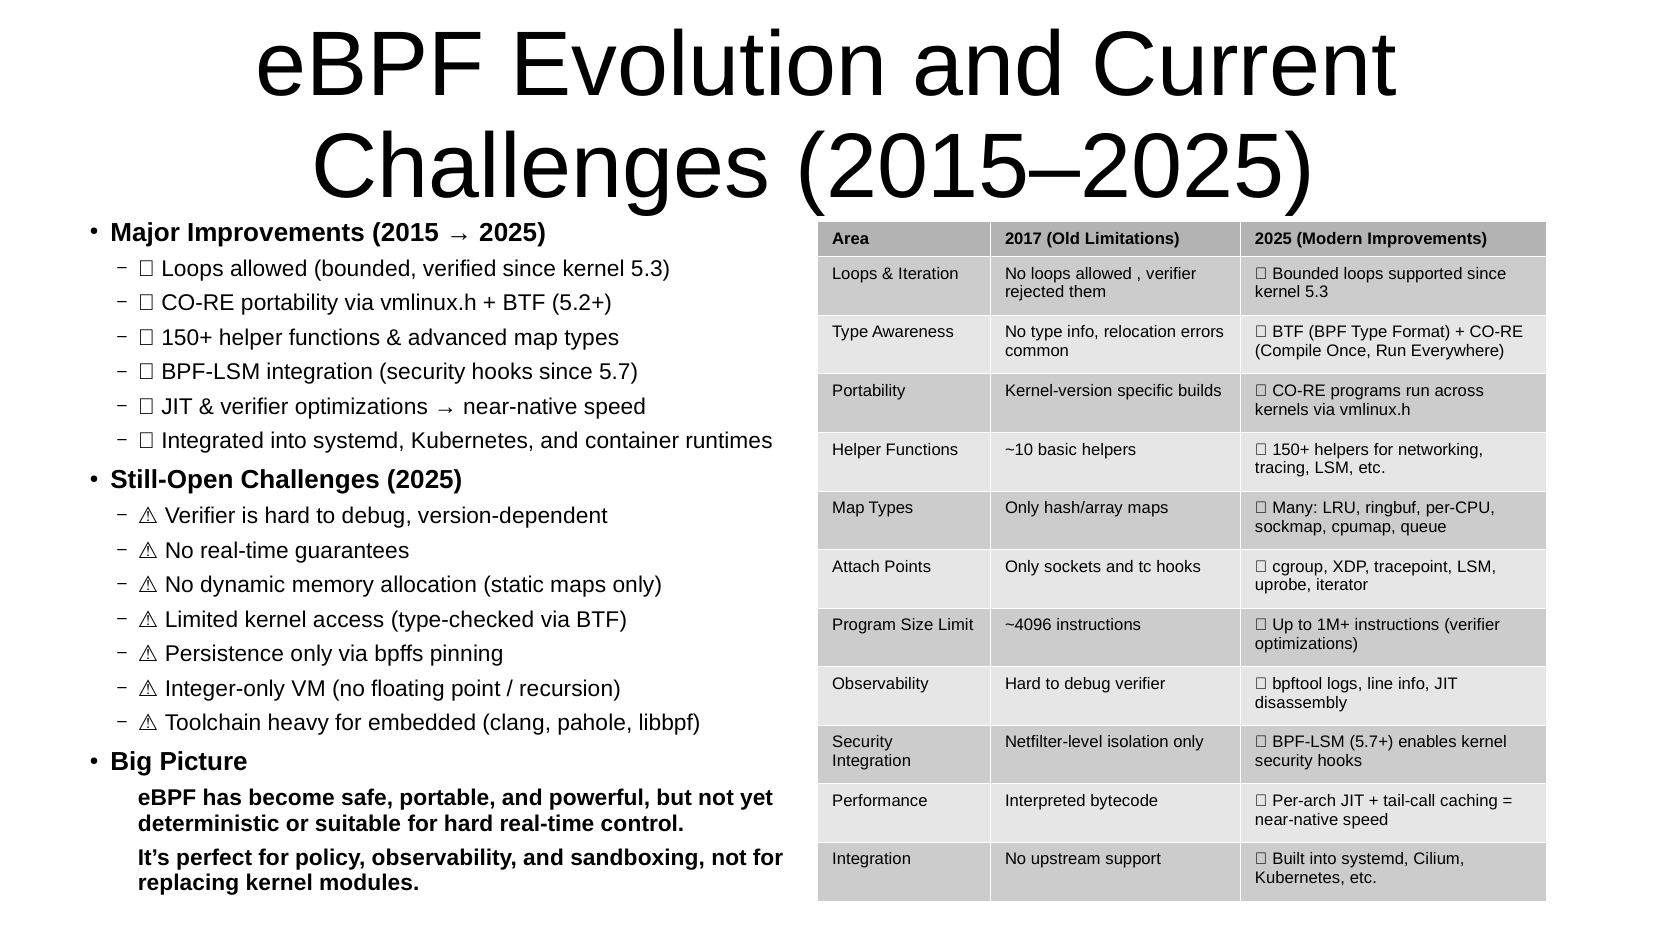

# eBPF Evolution and Current Challenges (2015–2025)
Major Improvements (2015 → 2025)
✅ Loops allowed (bounded, verified since kernel 5.3)
✅ CO-RE portability via vmlinux.h + BTF (5.2+)
✅ 150+ helper functions & advanced map types
✅ BPF-LSM integration (security hooks since 5.7)
✅ JIT & verifier optimizations → near-native speed
✅ Integrated into systemd, Kubernetes, and container runtimes
Still-Open Challenges (2025)
⚠️ Verifier is hard to debug, version-dependent
⚠️ No real-time guarantees
⚠️ No dynamic memory allocation (static maps only)
⚠️ Limited kernel access (type-checked via BTF)
⚠️ Persistence only via bpffs pinning
⚠️ Integer-only VM (no floating point / recursion)
⚠️ Toolchain heavy for embedded (clang, pahole, libbpf)
Big Picture
eBPF has become safe, portable, and powerful, but not yet deterministic or suitable for hard real-time control.
It’s perfect for policy, observability, and sandboxing, not for replacing kernel modules.
| Area | 2017 (Old Limitations) | 2025 (Modern Improvements) |
| --- | --- | --- |
| Loops & Iteration | No loops allowed , verifier rejected them | ✅ Bounded loops supported since kernel 5.3 |
| Type Awareness | No type info, relocation errors common | ✅ BTF (BPF Type Format) + CO-RE (Compile Once, Run Everywhere) |
| Portability | Kernel-version specific builds | ✅ CO-RE programs run across kernels via vmlinux.h |
| Helper Functions | ~10 basic helpers | ✅ 150+ helpers for networking, tracing, LSM, etc. |
| Map Types | Only hash/array maps | ✅ Many: LRU, ringbuf, per-CPU, sockmap, cpumap, queue |
| Attach Points | Only sockets and tc hooks | ✅ cgroup, XDP, tracepoint, LSM, uprobe, iterator |
| Program Size Limit | ~4096 instructions | ✅ Up to 1M+ instructions (verifier optimizations) |
| Observability | Hard to debug verifier | ✅ bpftool logs, line info, JIT disassembly |
| Security Integration | Netfilter-level isolation only | ✅ BPF-LSM (5.7+) enables kernel security hooks |
| Performance | Interpreted bytecode | ✅ Per-arch JIT + tail-call caching = near-native speed |
| Integration | No upstream support | ✅ Built into systemd, Cilium, Kubernetes, etc. |